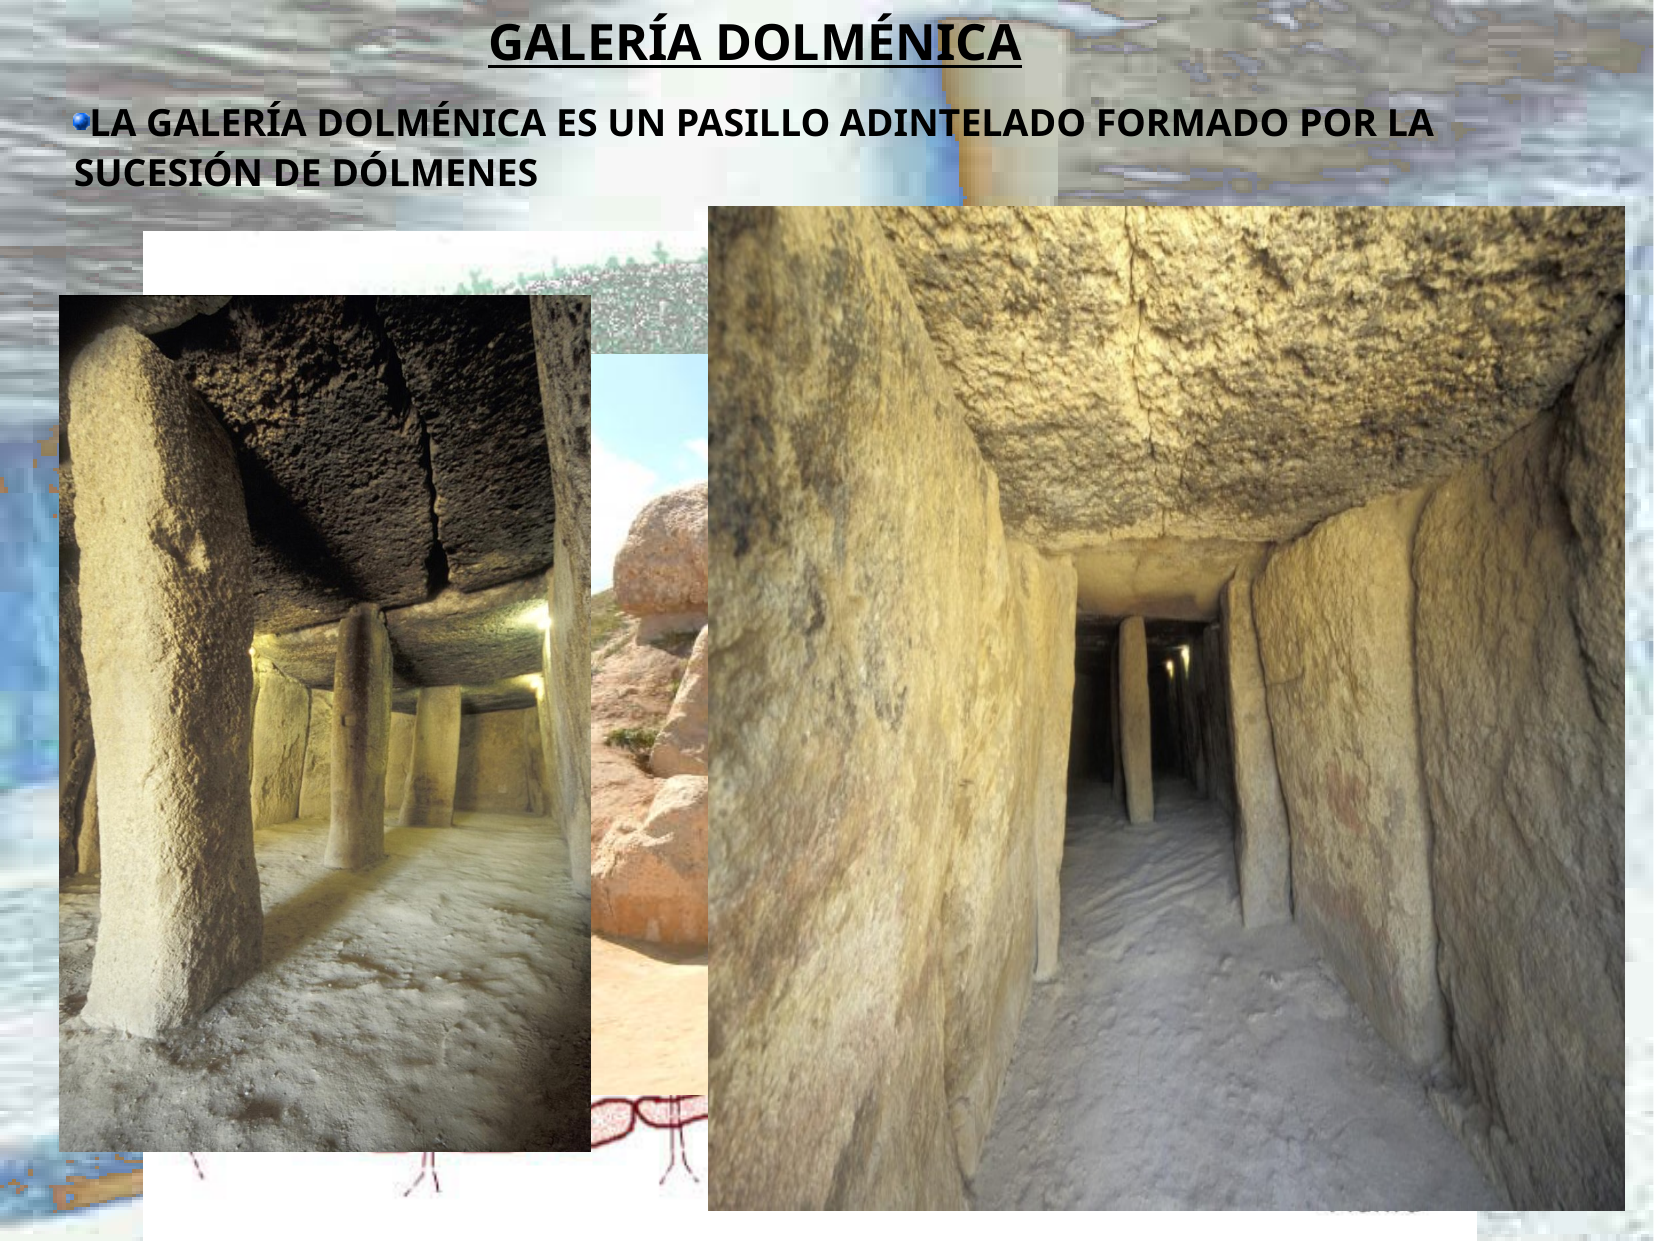

GALERÍA DOLMÉNICA
LA GALERÍA DOLMÉNICA ES UN PASILLO ADINTELADO FORMADO POR LA
SUCESIÓN DE DÓLMENES